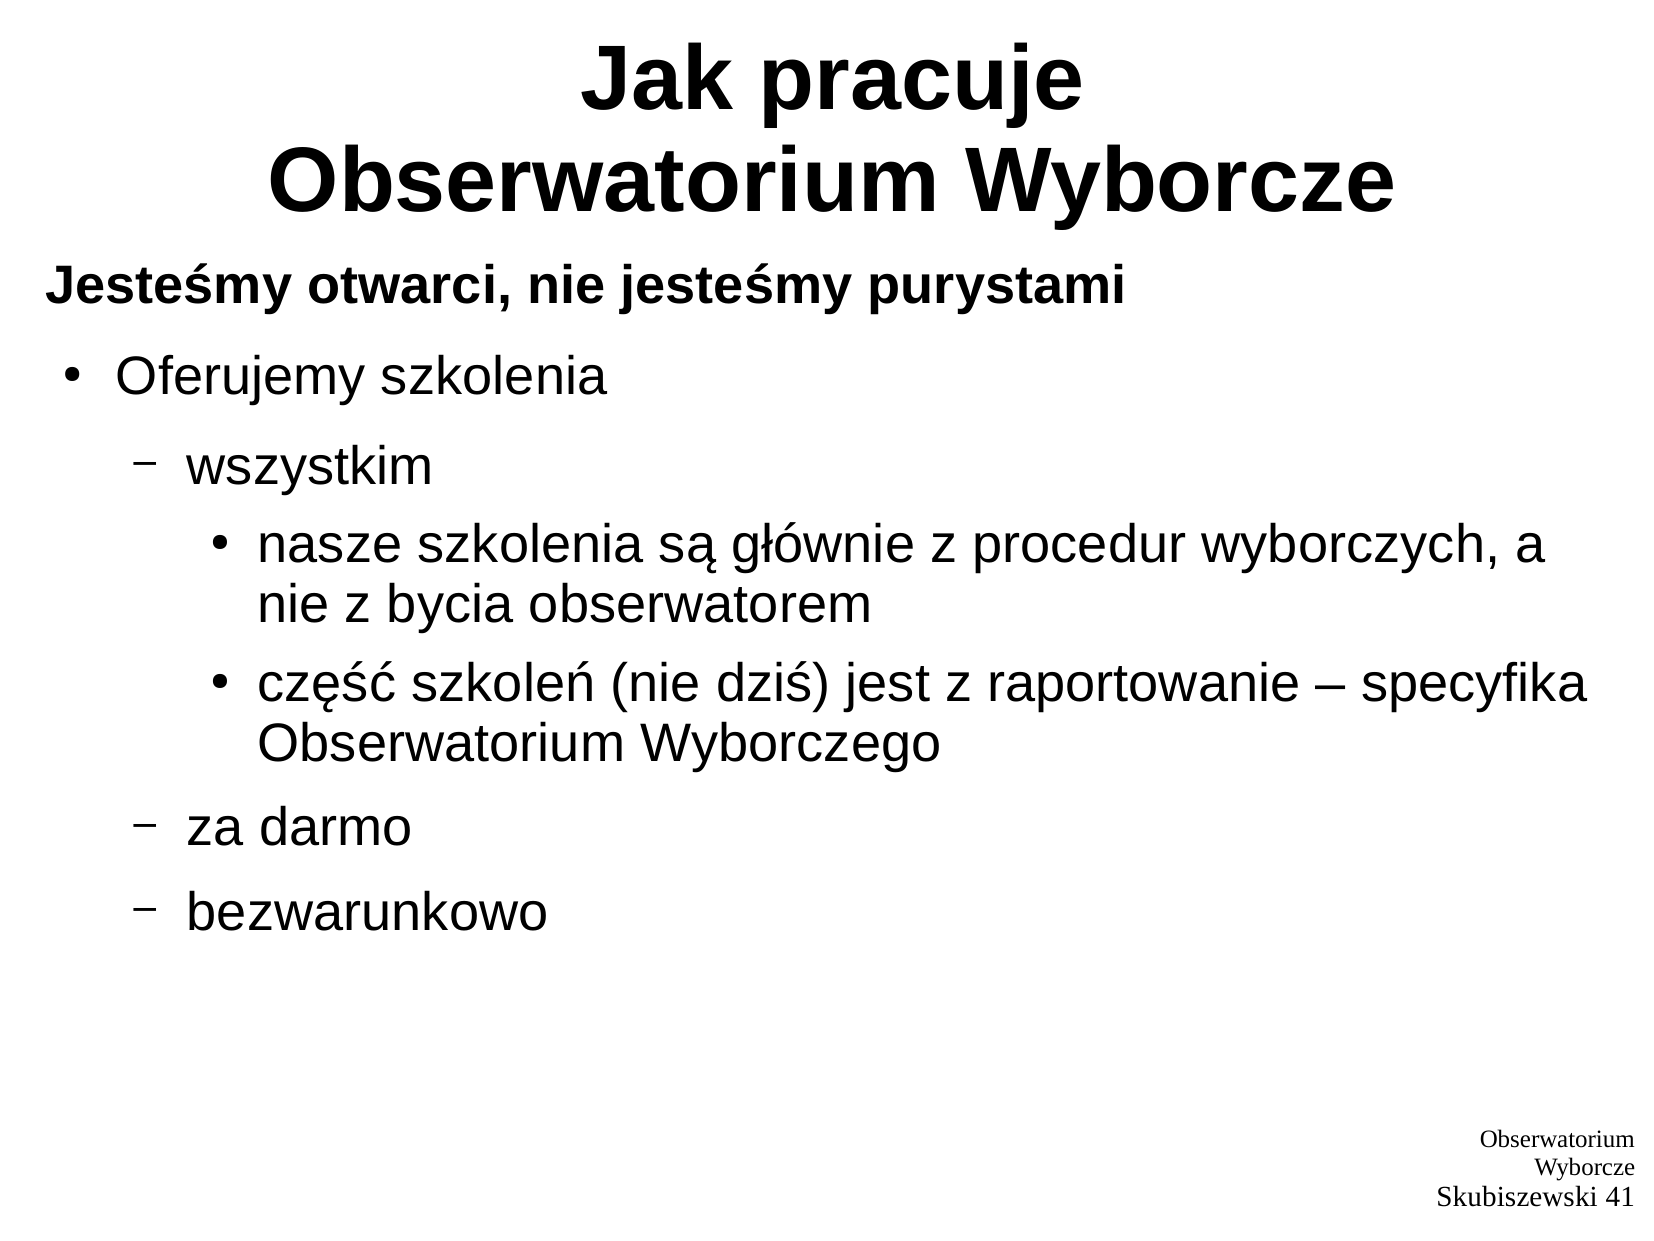

# Jak pracuje Obserwatorium Wyborcze
Jesteśmy otwarci, nie jesteśmy purystami
Oferujemy szkolenia
wszystkim
nasze szkolenia są głównie z procedur wyborczych, a nie z bycia obserwatorem
część szkoleń (nie dziś) jest z raportowanie – specyfika Obserwatorium Wyborczego
za darmo
bezwarunkowo
41